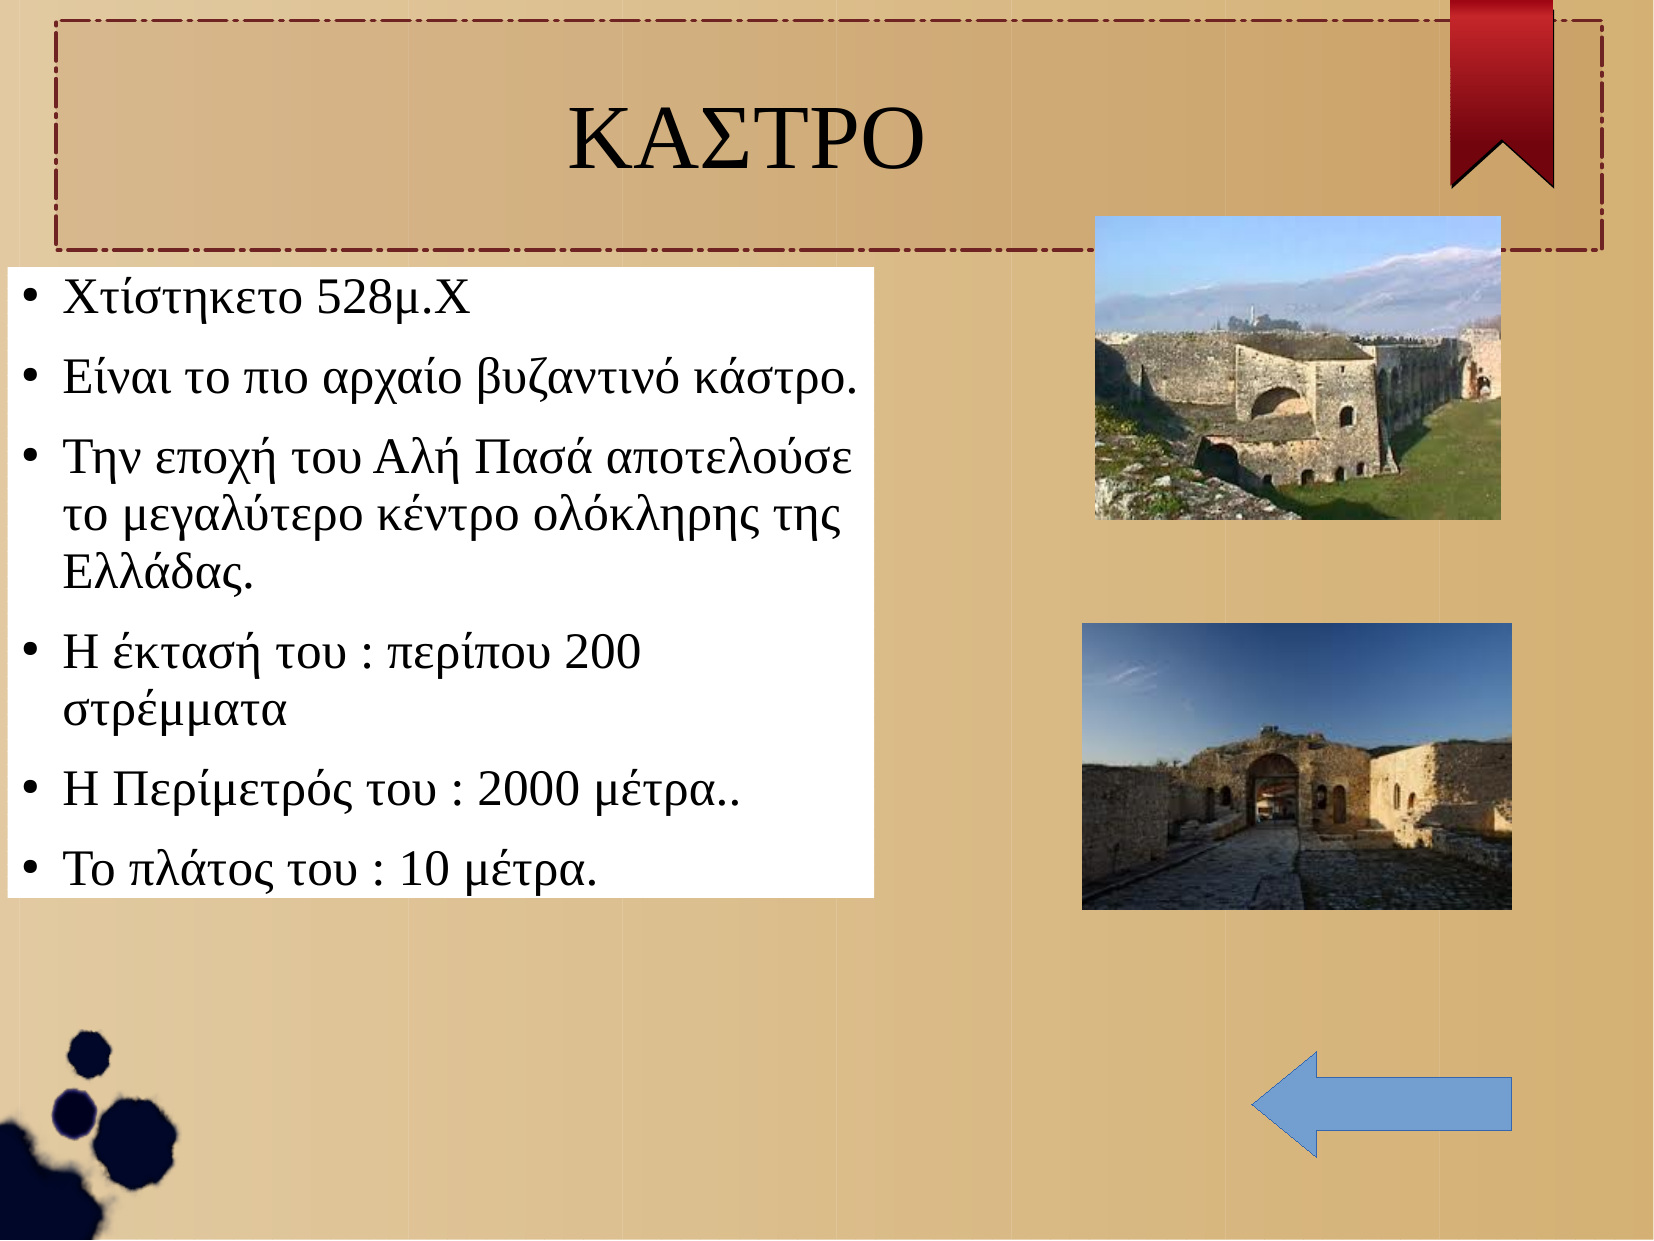

# ΚΑΣΤΡΟ
Χτίστηκετο 528μ.Χ
Είναι το πιο αρχαίο βυζαντινό κάστρο.
Την εποχή του Αλή Πασά αποτελούσε το μεγαλύτερο κέντρο ολόκληρης της Ελλάδας.
Η έκτασή του : περίπου 200 στρέμματα
Η Περίμετρός του : 2000 μέτρα..
Το πλάτος του : 10 μέτρα.